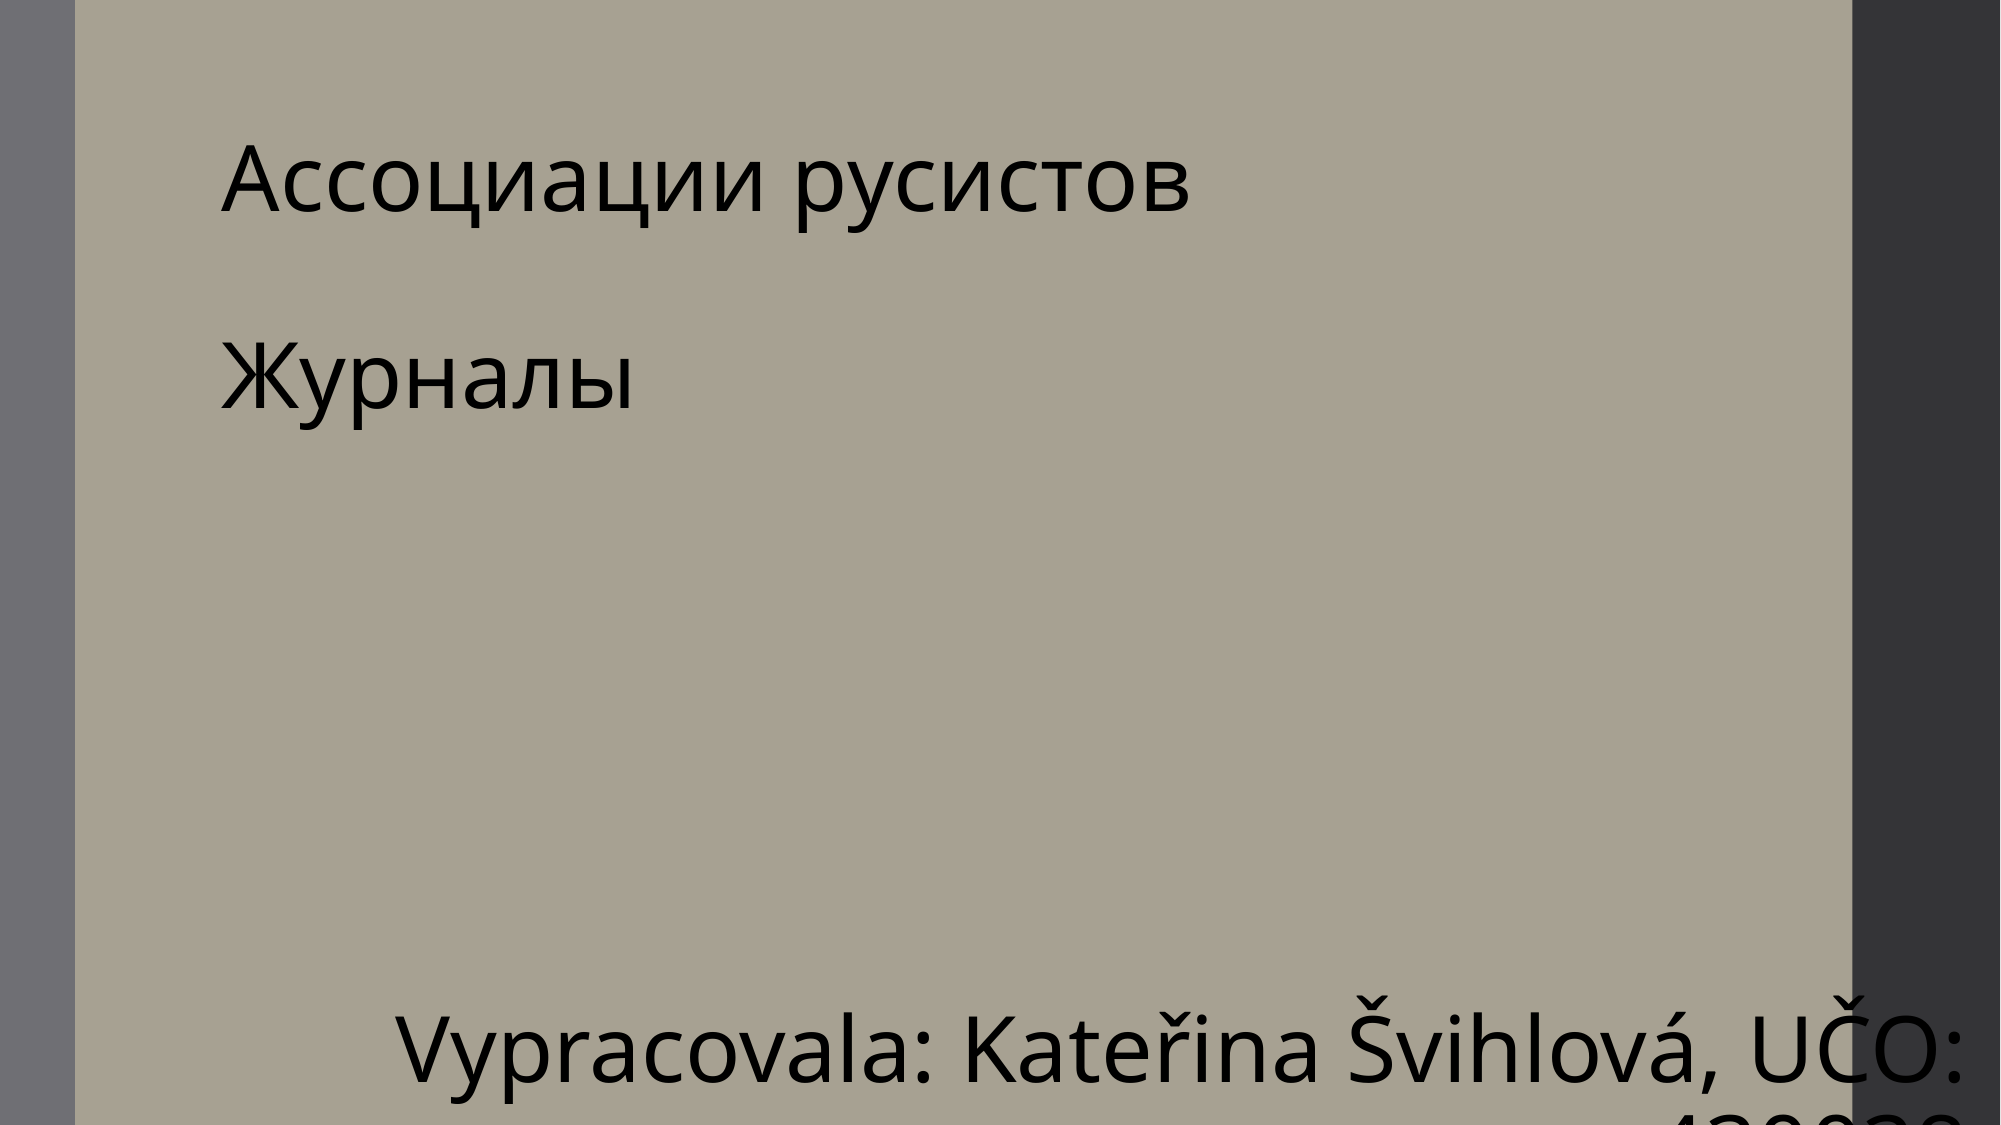

# Ассоциации русистов Журналы
Vypracovala: Kateřina Švihlová, UČO: 430038